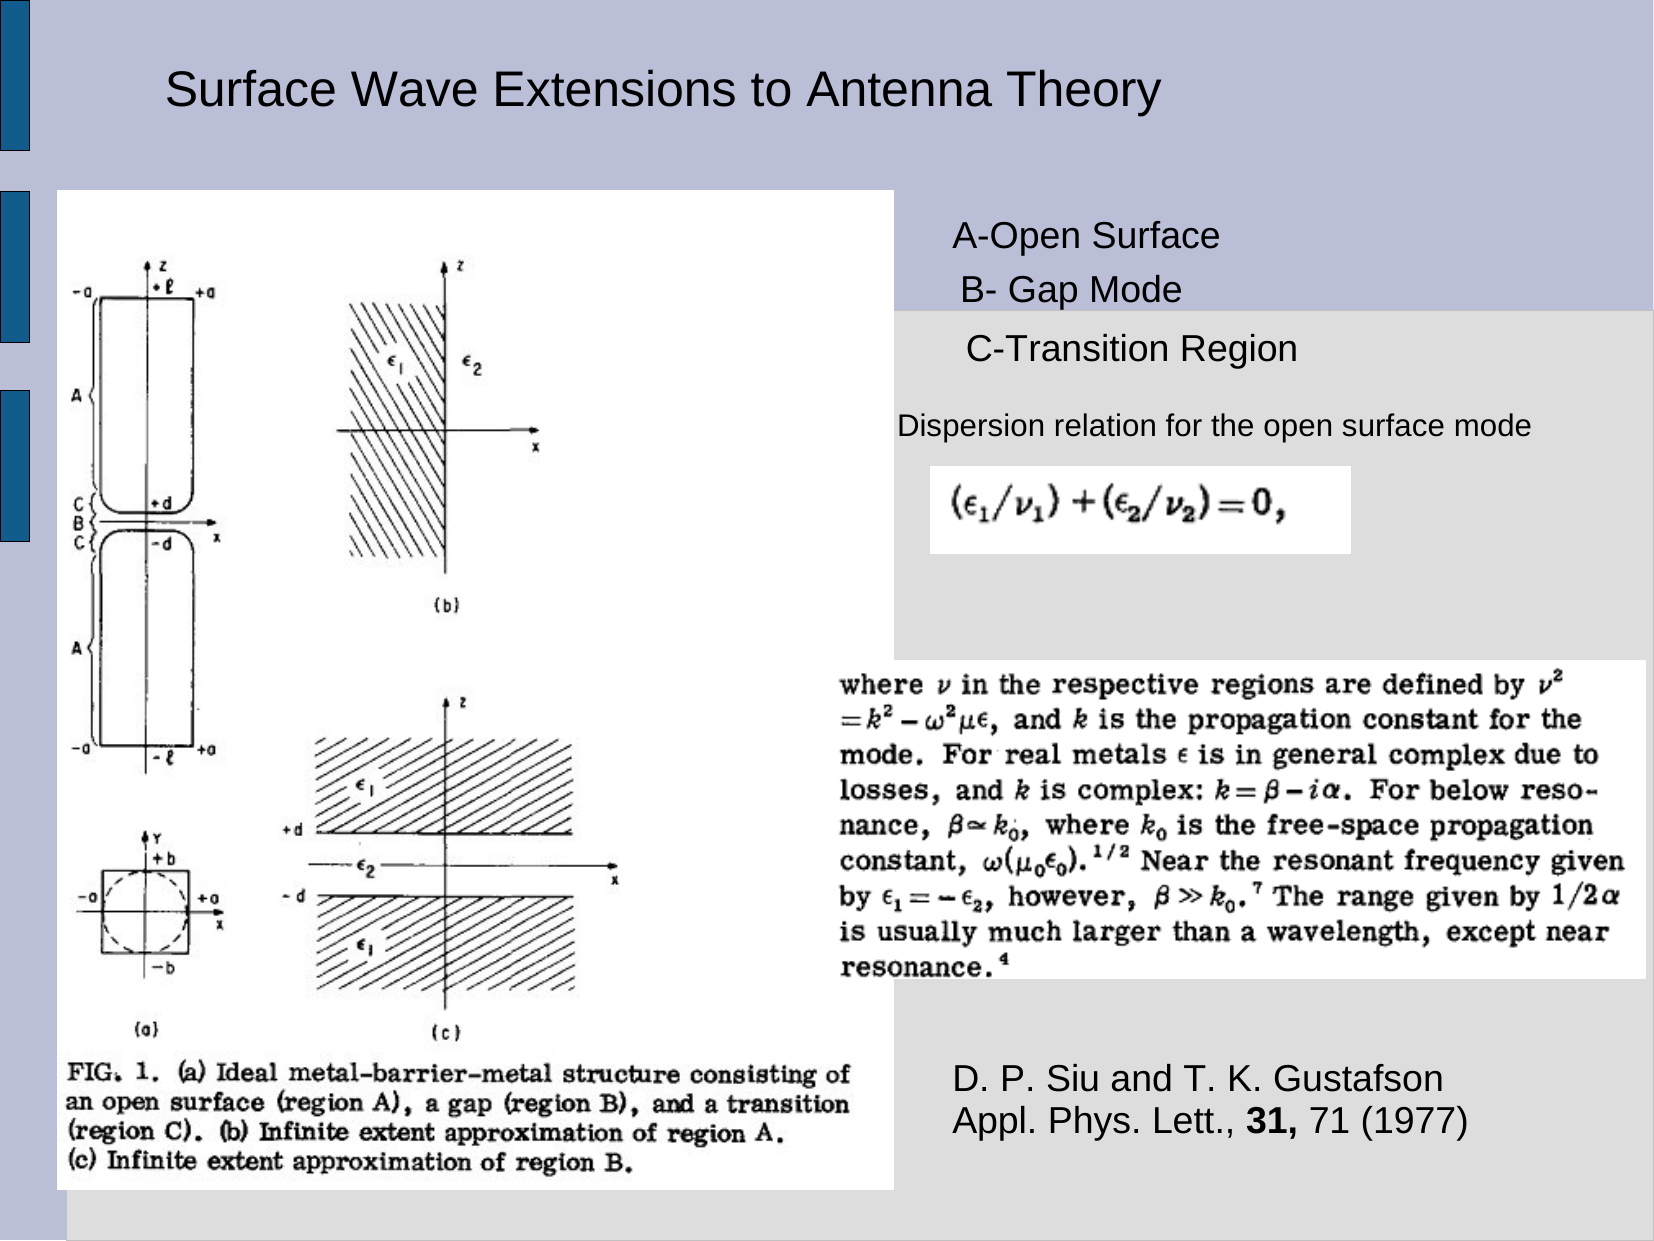

Surface Wave Extensions to Antenna Theory
A-Open Surface
B- Gap Mode
C-Transition Region
Dispersion relation for the open surface mode
D. P. Siu and T. K. Gustafson
Appl. Phys. Lett., 31, 71 (1977)